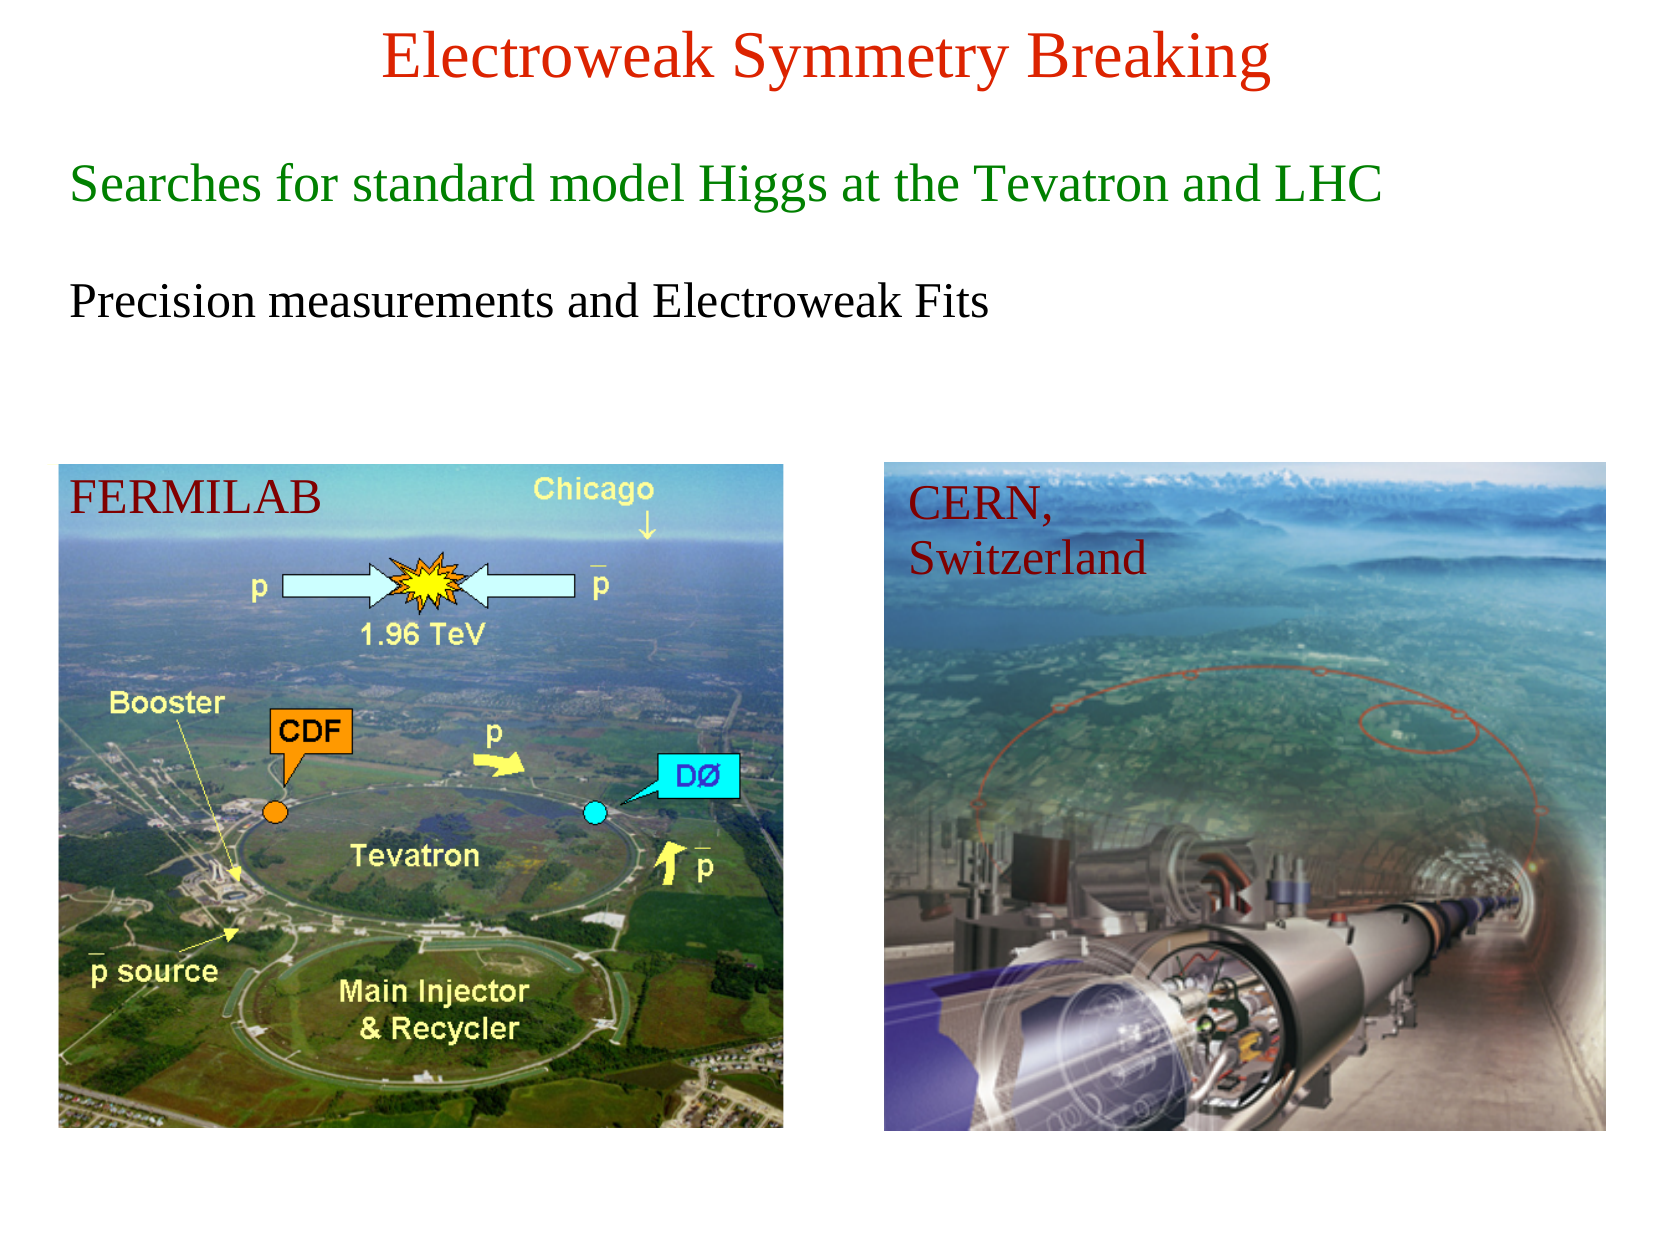

# Electroweak Symmetry Breaking
Searches for standard model Higgs at the Tevatron and LHC
Precision measurements and Electroweak Fits
FERMILAB
CERN, Switzerland